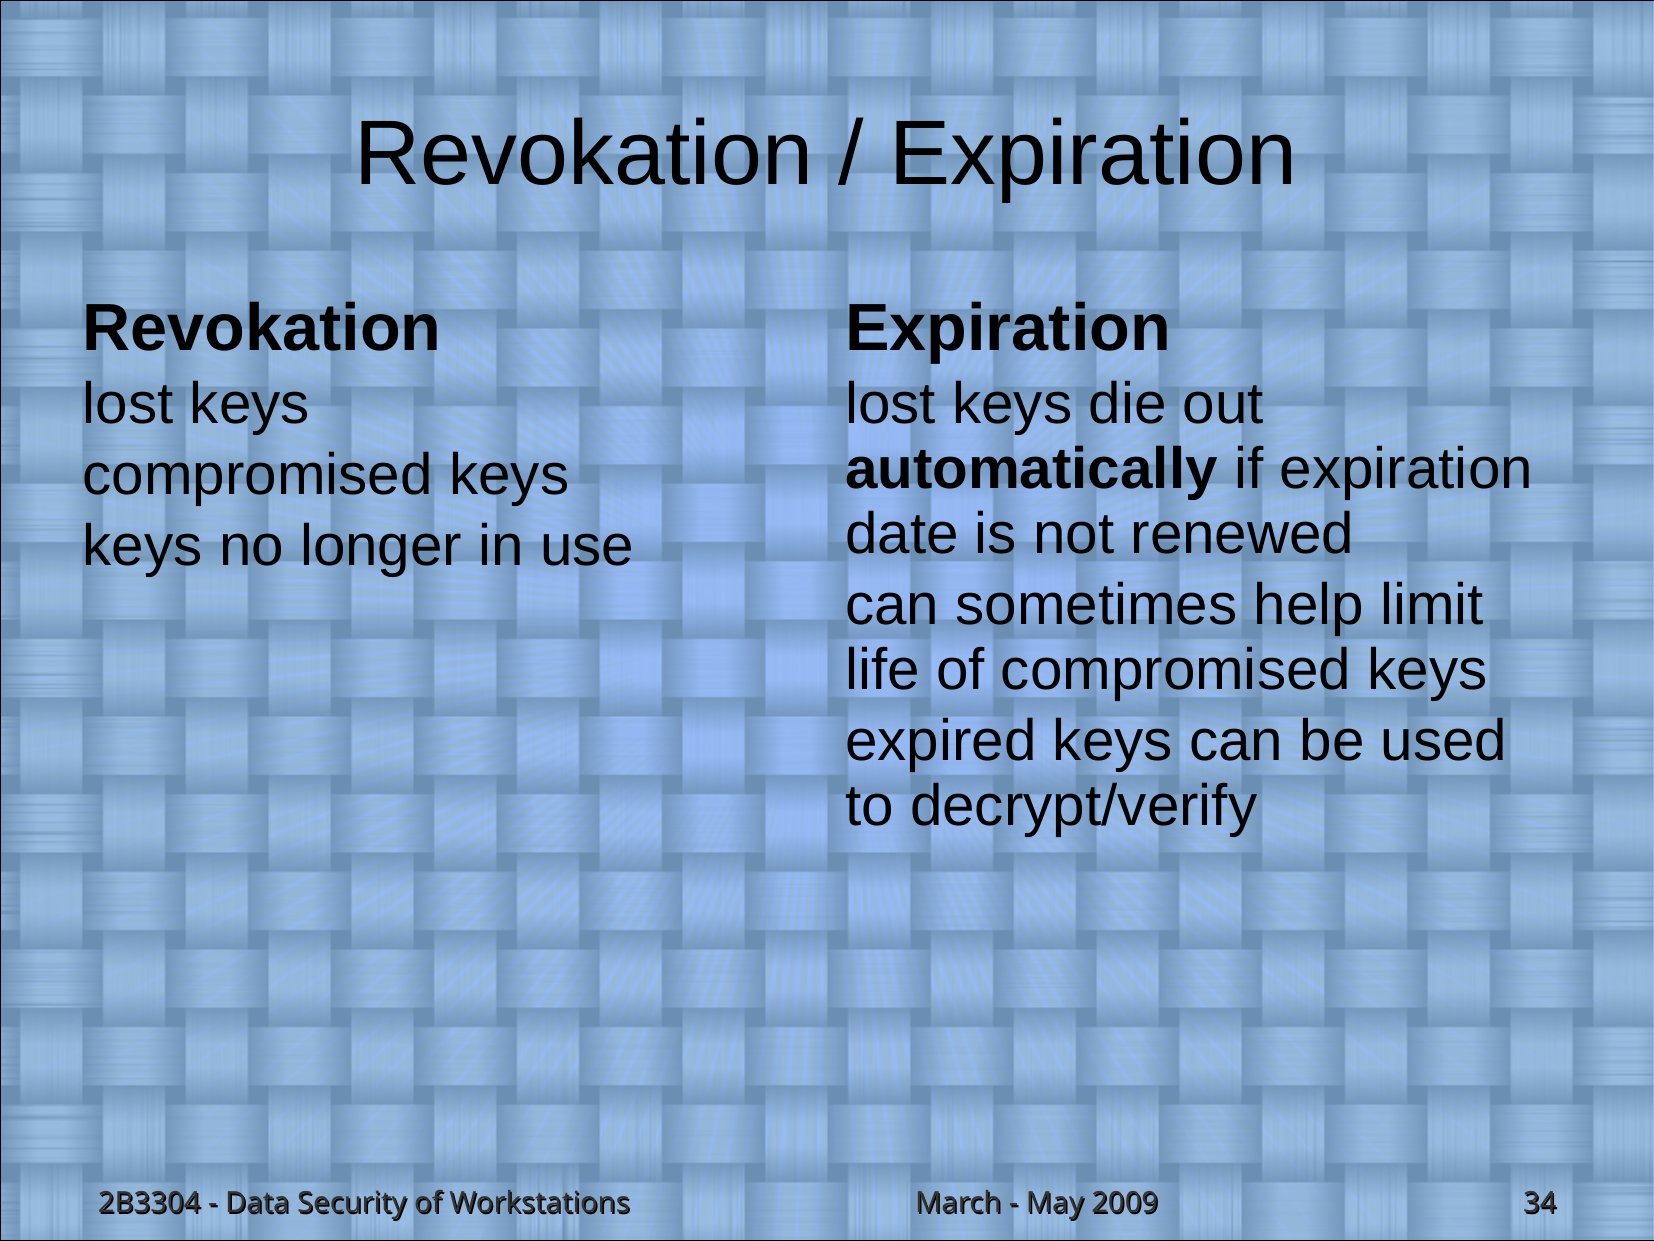

# Revokation / Expiration
Revokation
lost keys
compromised keys
keys no longer in use
Expiration
lost keys die out automatically if expiration date is not renewed
can sometimes help limit life of compromised keys
expired keys can be used to decrypt/verify